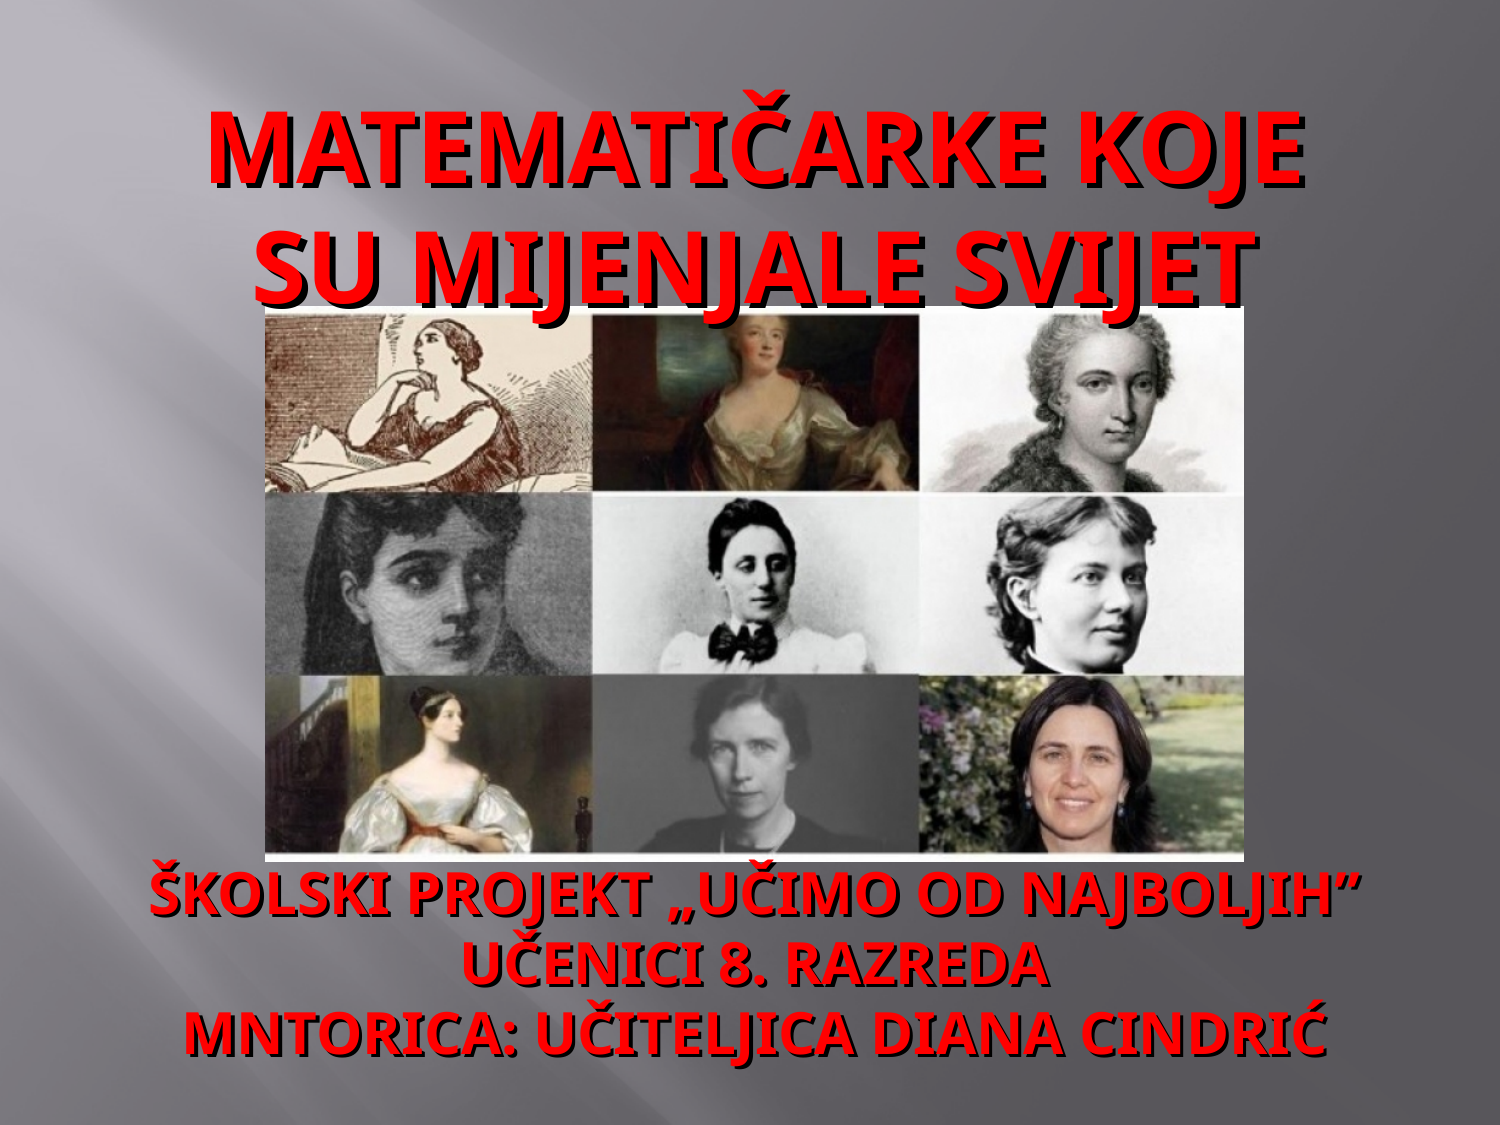

# Matematičarke koje su mijenjale svijet
Školski projekt „Učimo od najboljih”
Učenici 8. razreda
Mntorica: učiteljica Diana Cindrić